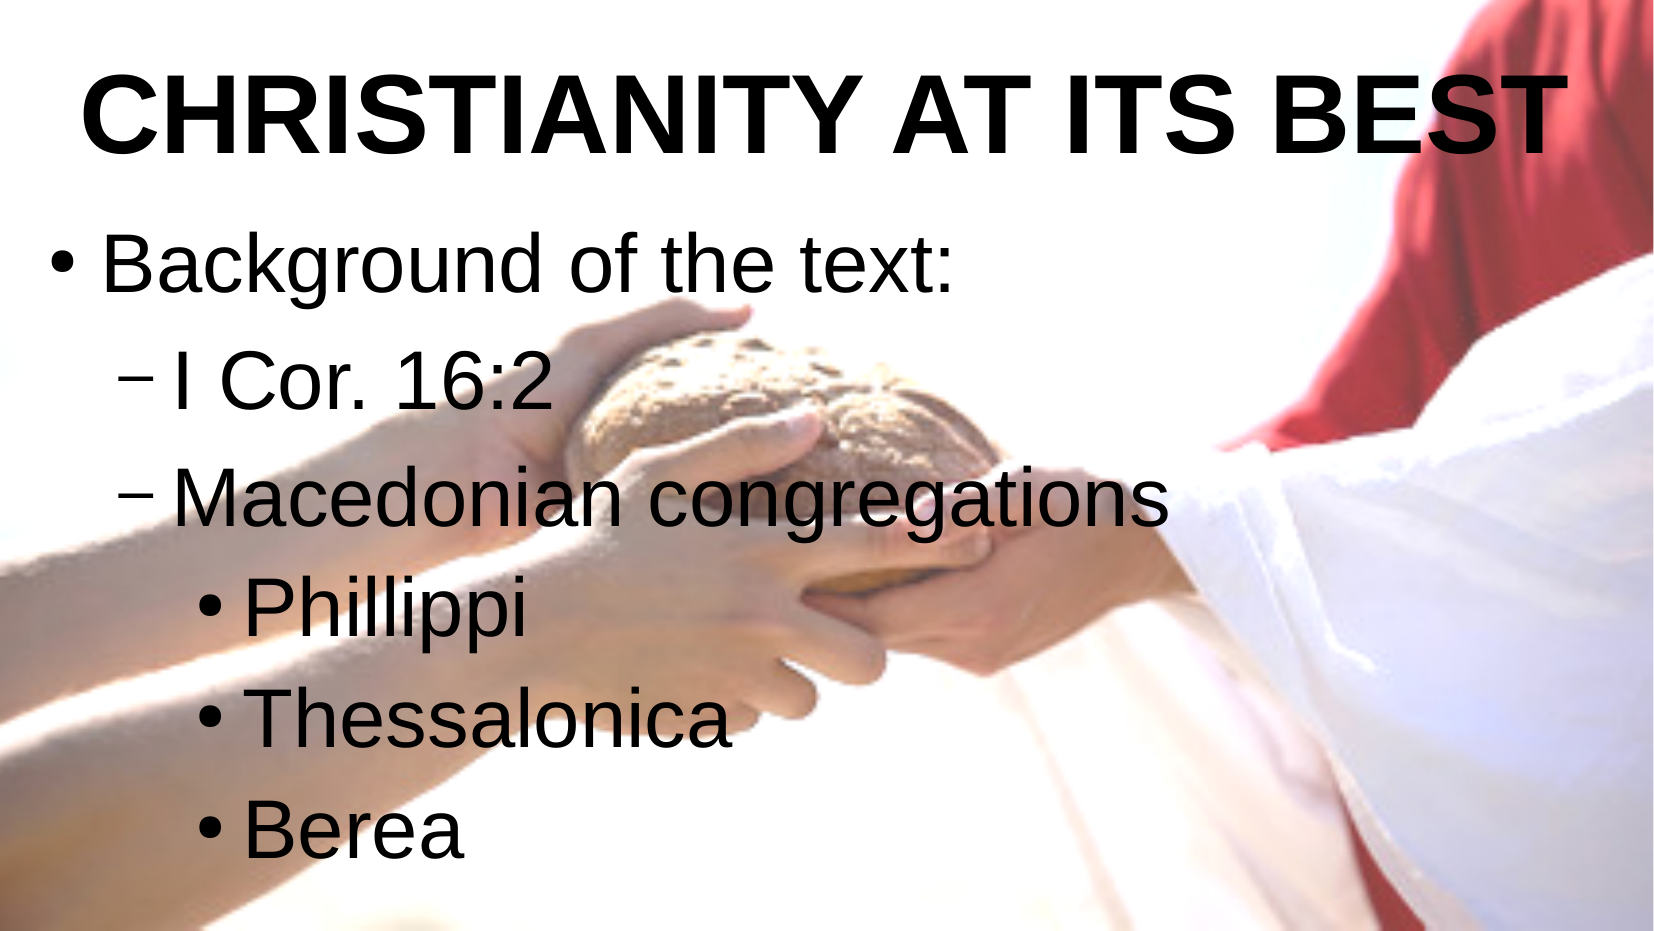

# CHRISTIANITY AT ITS BEST
Background of the text:
I Cor. 16:2
Macedonian congregations
Phillippi
Thessalonica
Berea